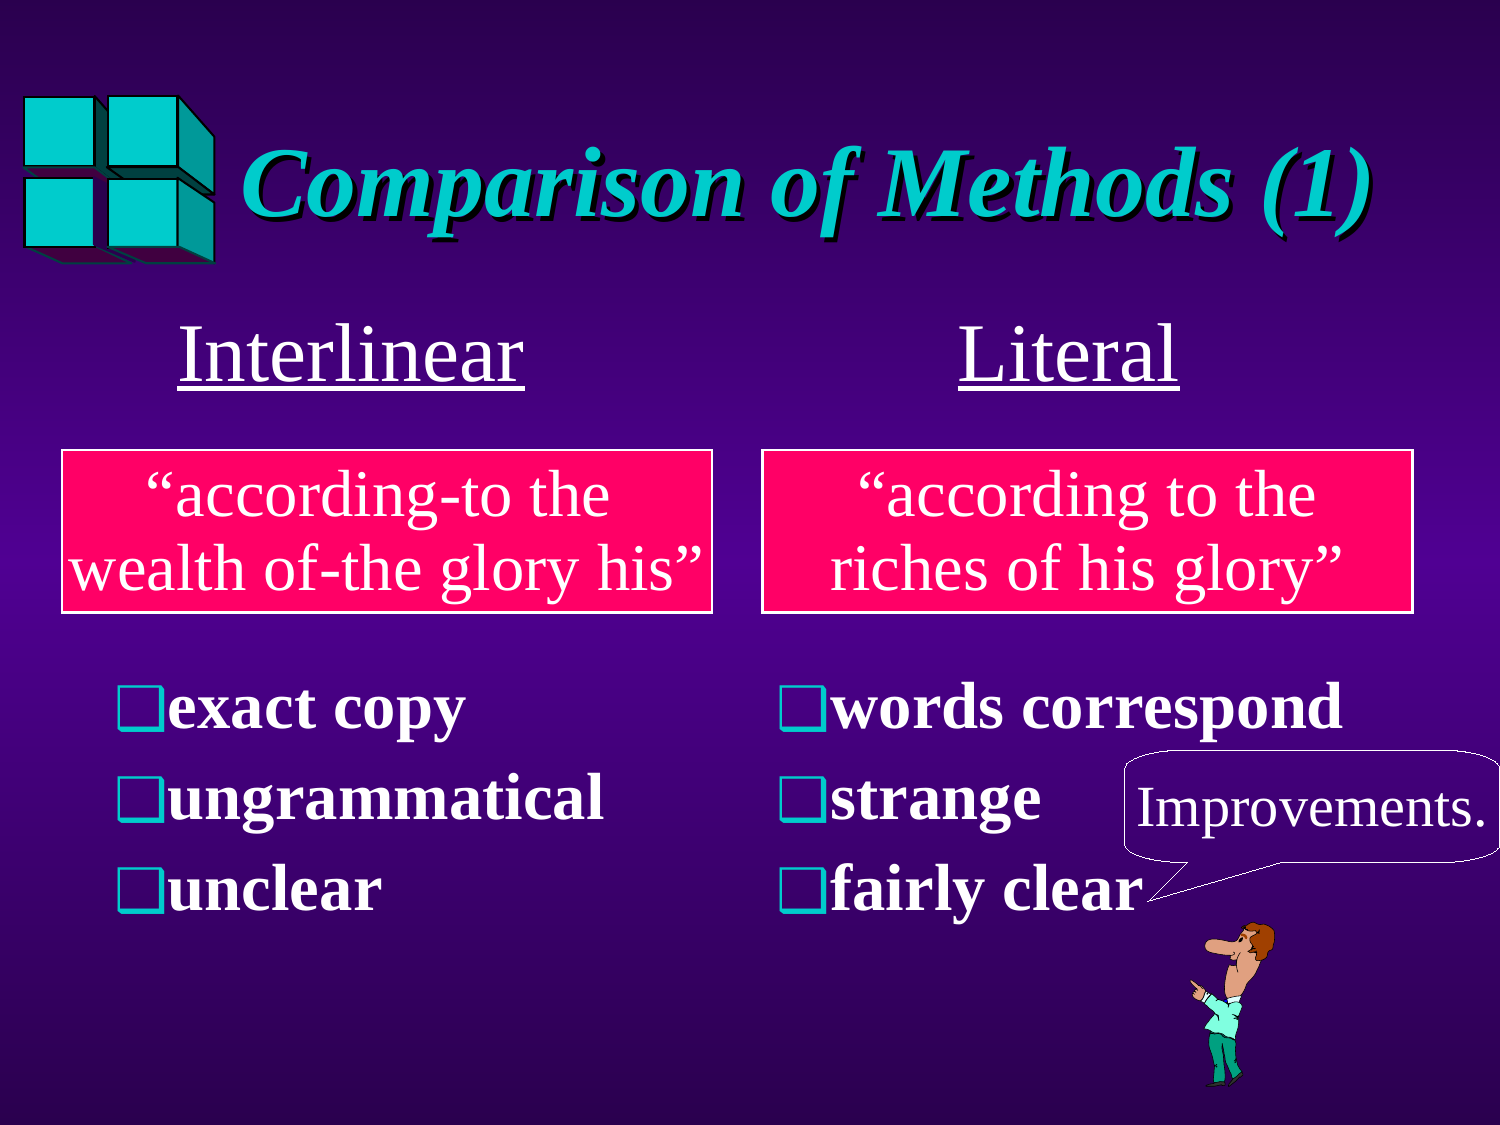

# Comparison of Methods (1)
Interlinear
Literal
“according to the
riches of his glory”
“according-to the
wealth of-the glory his”
exact copy
ungrammatical
unclear
words correspond
strange
fairly clear
Improvements.